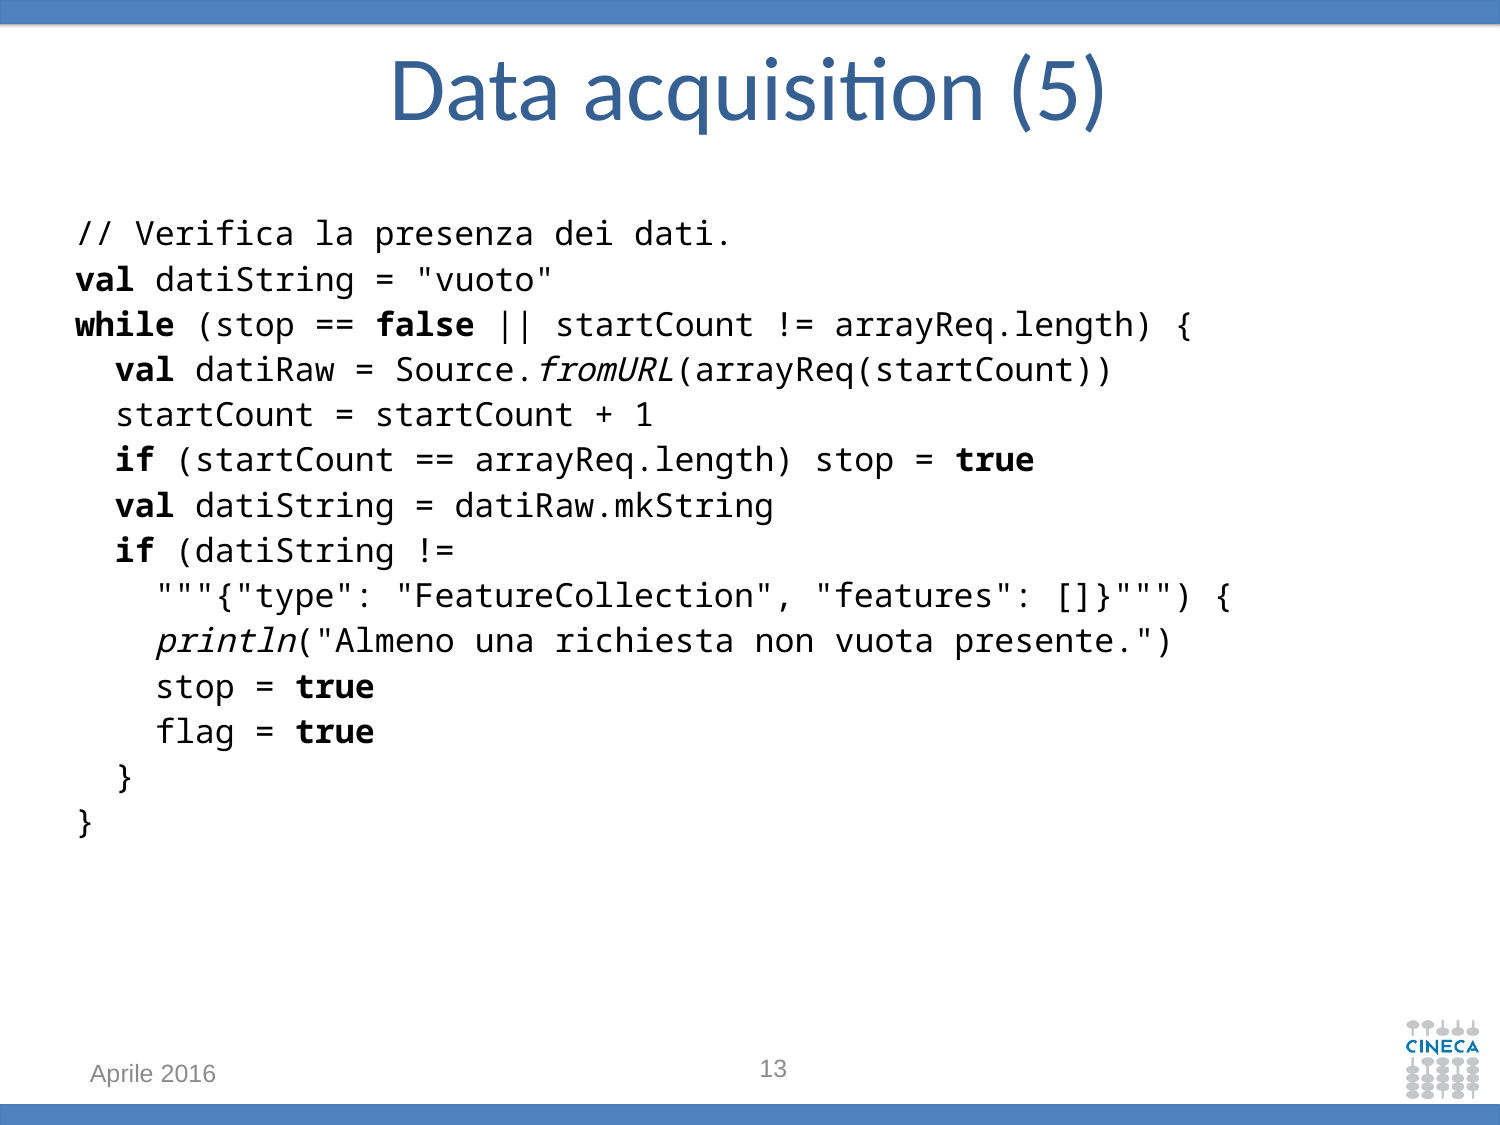

Data acquisition (5)
// Verifica la presenza dei dati.
val datiString = "vuoto"
while (stop == false || startCount != arrayReq.length) {
 val datiRaw = Source.fromURL(arrayReq(startCount))
 startCount = startCount + 1
 if (startCount == arrayReq.length) stop = true
 val datiString = datiRaw.mkString
 if (datiString !=
 """{"type": "FeatureCollection", "features": []}""") {
 println("Almeno una richiesta non vuota presente.")
 stop = true
 flag = true
 }
}
Aprile 2016